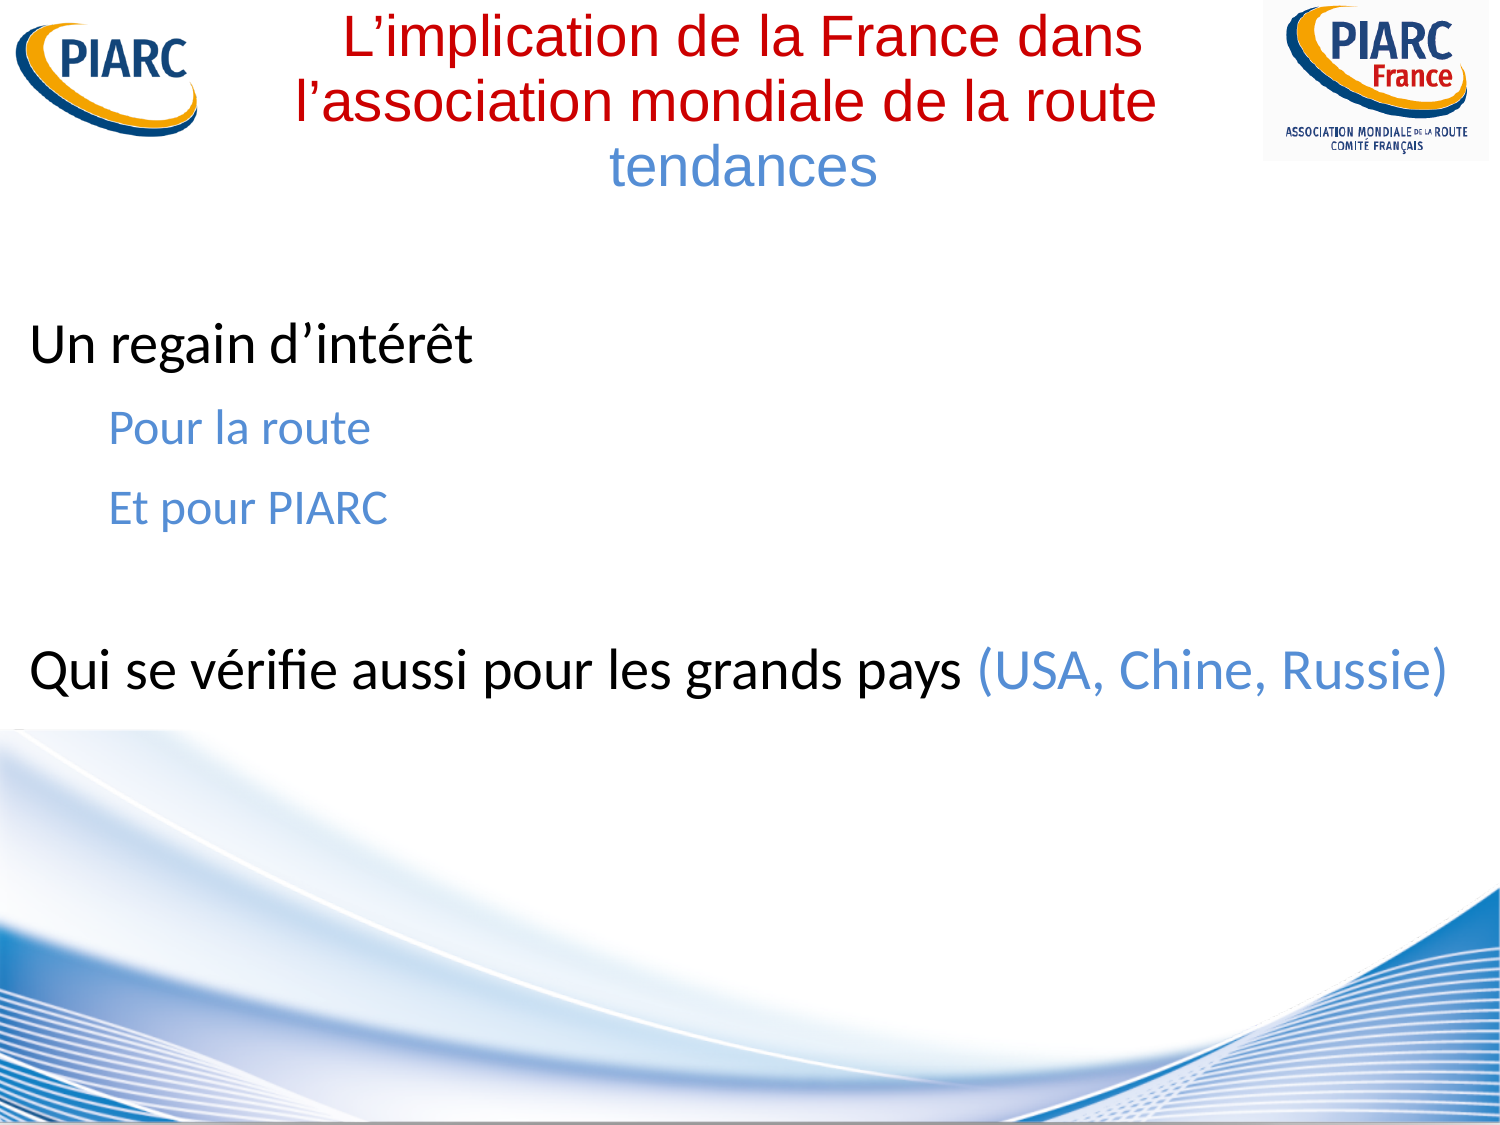

# L’implication de la France dans l’association mondiale de la route tendances
Un regain d’intérêt
 Pour la route
 Et pour PIARC
Qui se vérifie aussi pour les grands pays (USA, Chine, Russie)